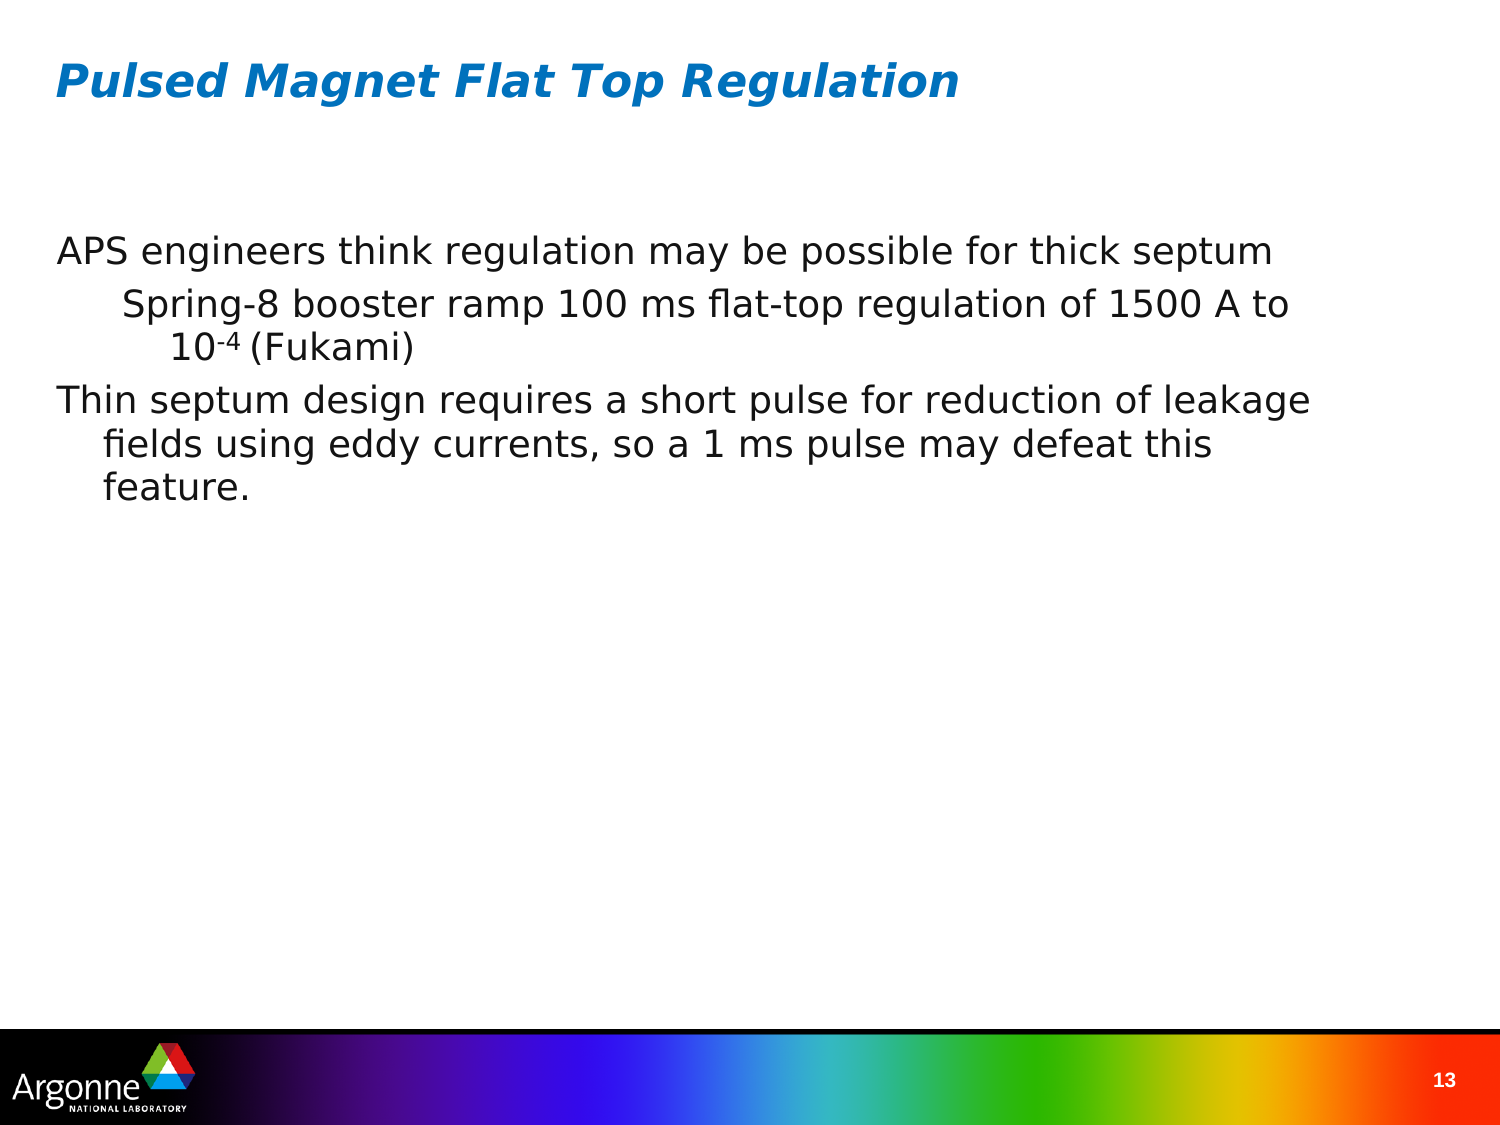

# Pulsed Magnet Flat Top Regulation
APS engineers think regulation may be possible for thick septum
Spring-8 booster ramp 100 ms flat-top regulation of 1500 A to 10-4 (Fukami)
Thin septum design requires a short pulse for reduction of leakage fields using eddy currents, so a 1 ms pulse may defeat this feature.
13